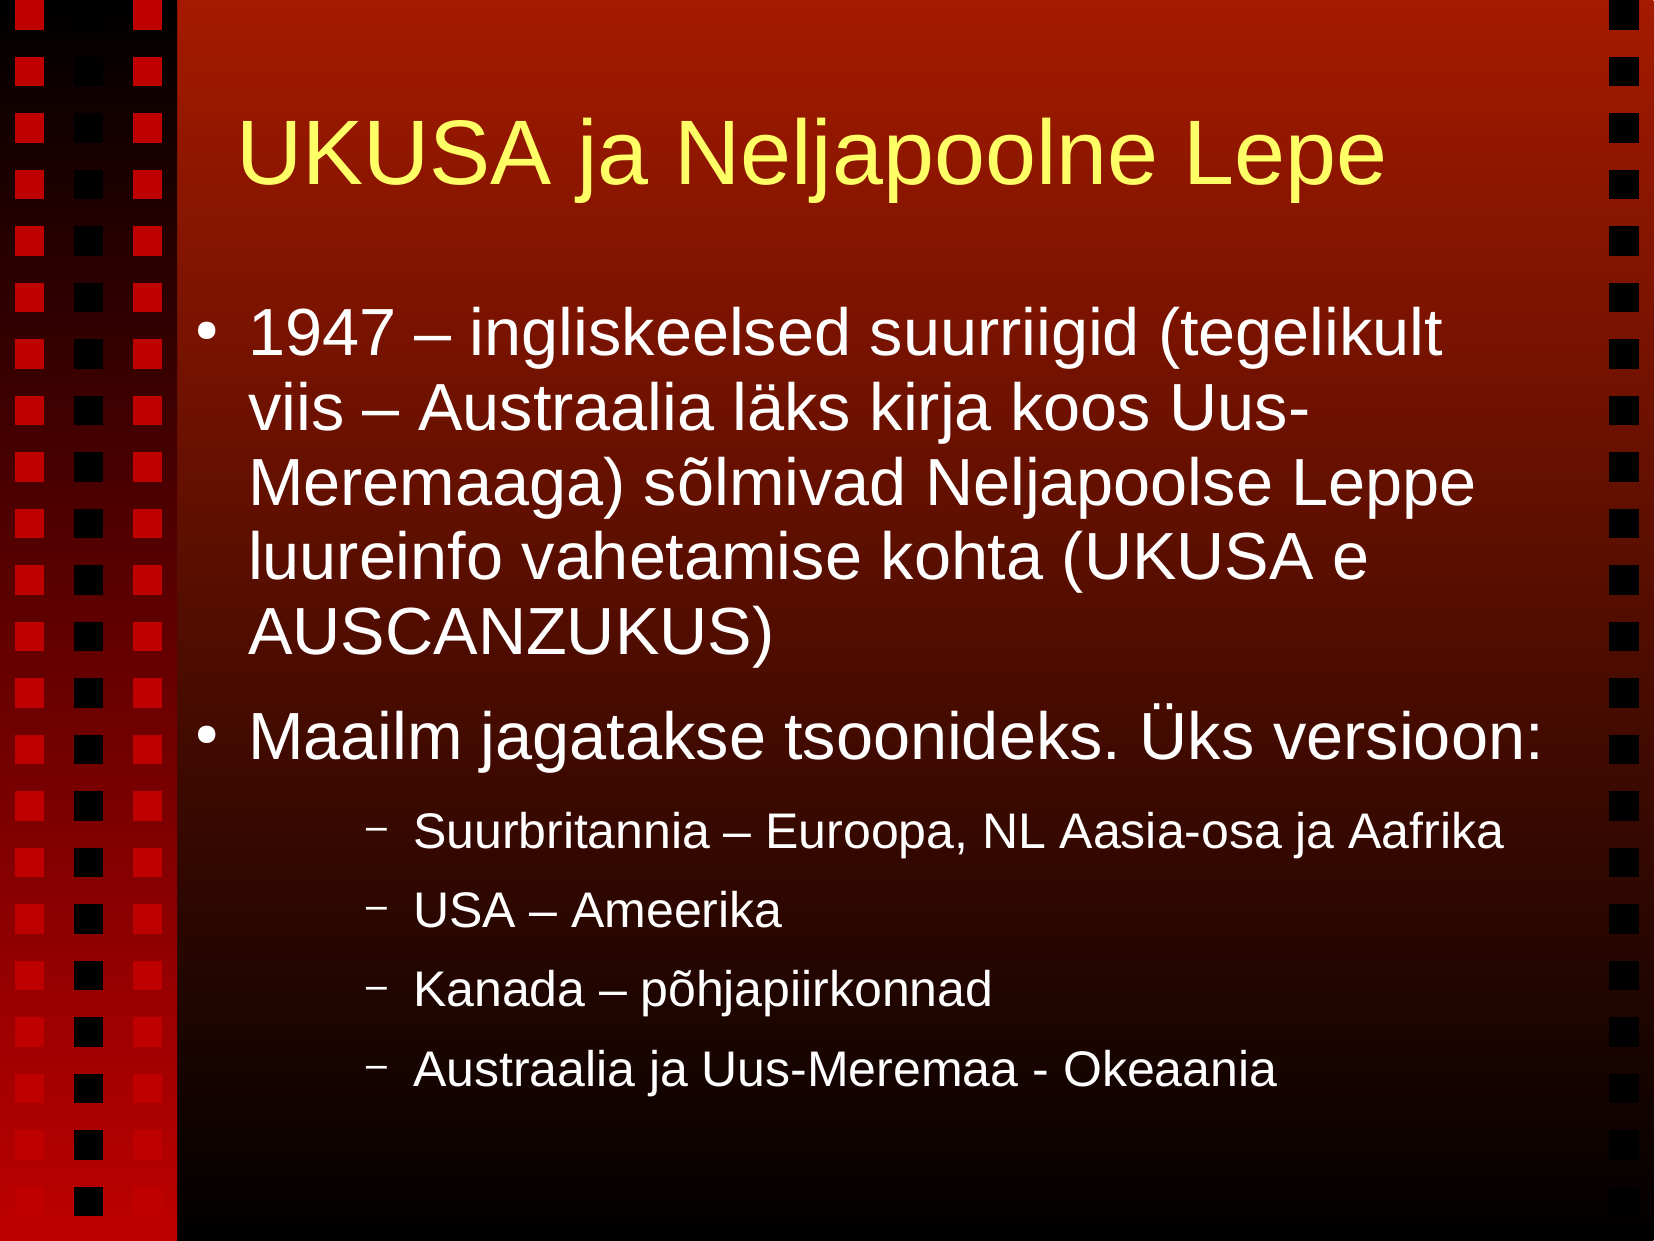

# UKUSA ja Neljapoolne Lepe
1947 – ingliskeelsed suurriigid (tegelikult viis – Austraalia läks kirja koos Uus-Meremaaga) sõlmivad Neljapoolse Leppe luureinfo vahetamise kohta (UKUSA e AUSCANZUKUS)
Maailm jagatakse tsoonideks. Üks versioon:
Suurbritannia – Euroopa, NL Aasia-osa ja Aafrika
USA – Ameerika
Kanada – põhjapiirkonnad
Austraalia ja Uus-Meremaa - Okeaania